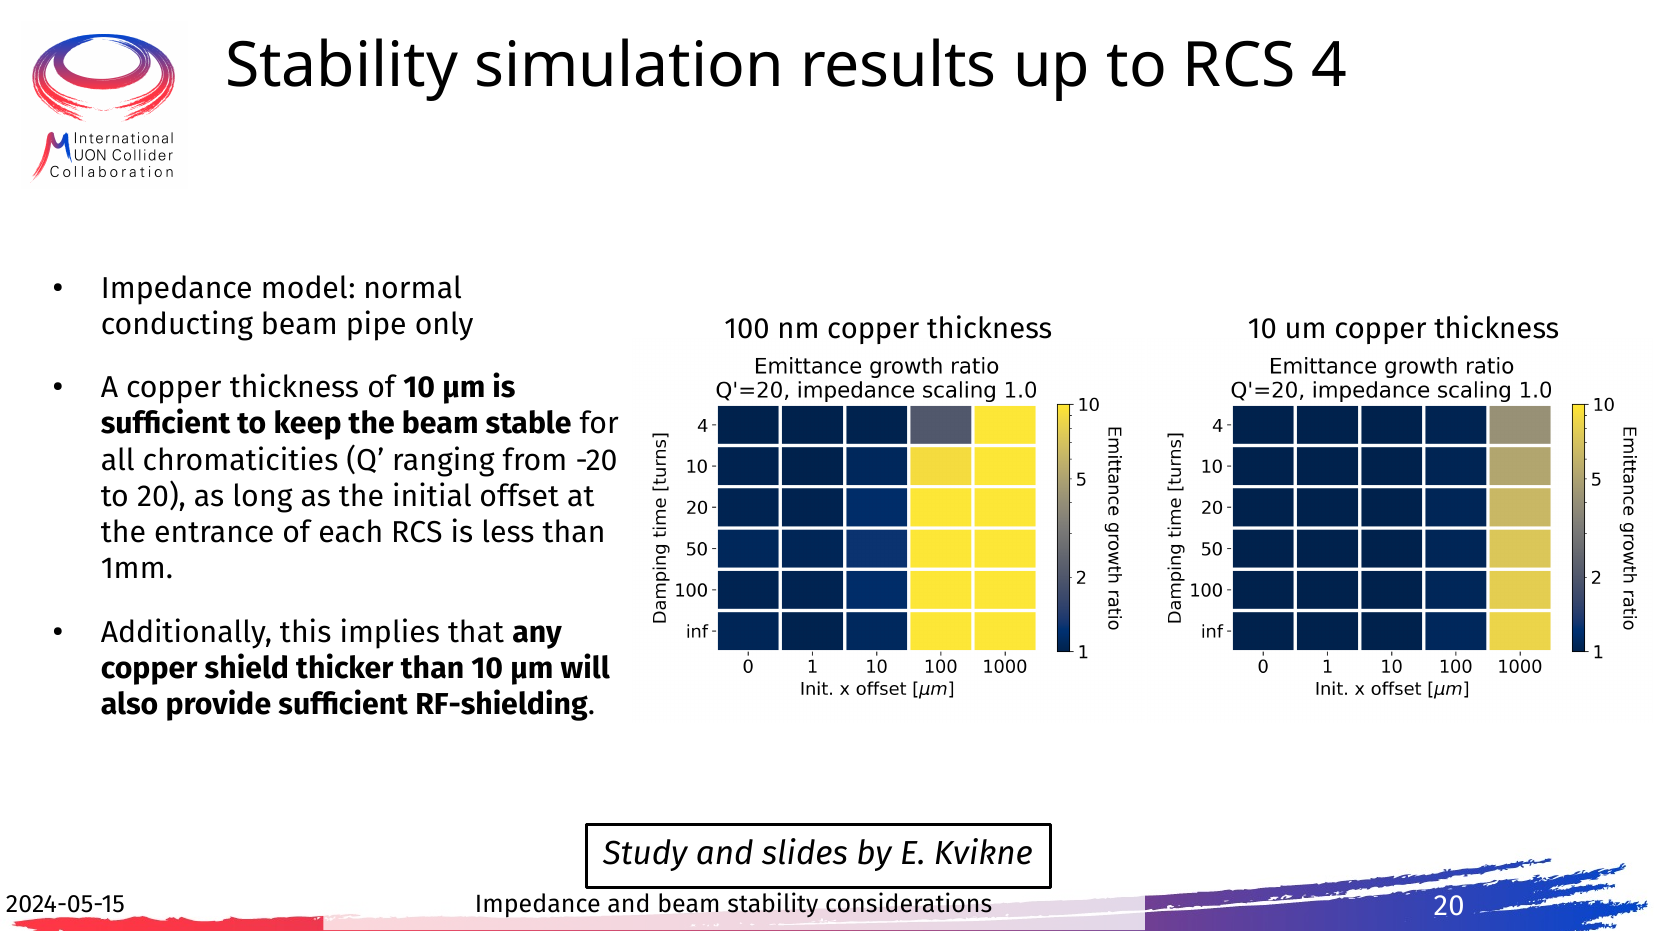

# Stability simulation results up to RCS 4
Impedance model: normal conducting beam pipe only
A copper thickness of 10 μm is sufficient to keep the beam stable for all chromaticities (Q’ ranging from -20 to 20), as long as the initial offset at the entrance of each RCS is less than 1mm.
Additionally, this implies that any copper shield thicker than 10 μm will also provide sufficient RF-shielding.
100 nm copper thickness
10 um copper thickness
Study and slides by E. Kvikne
2024-05-15
Impedance and beam stability considerations
20